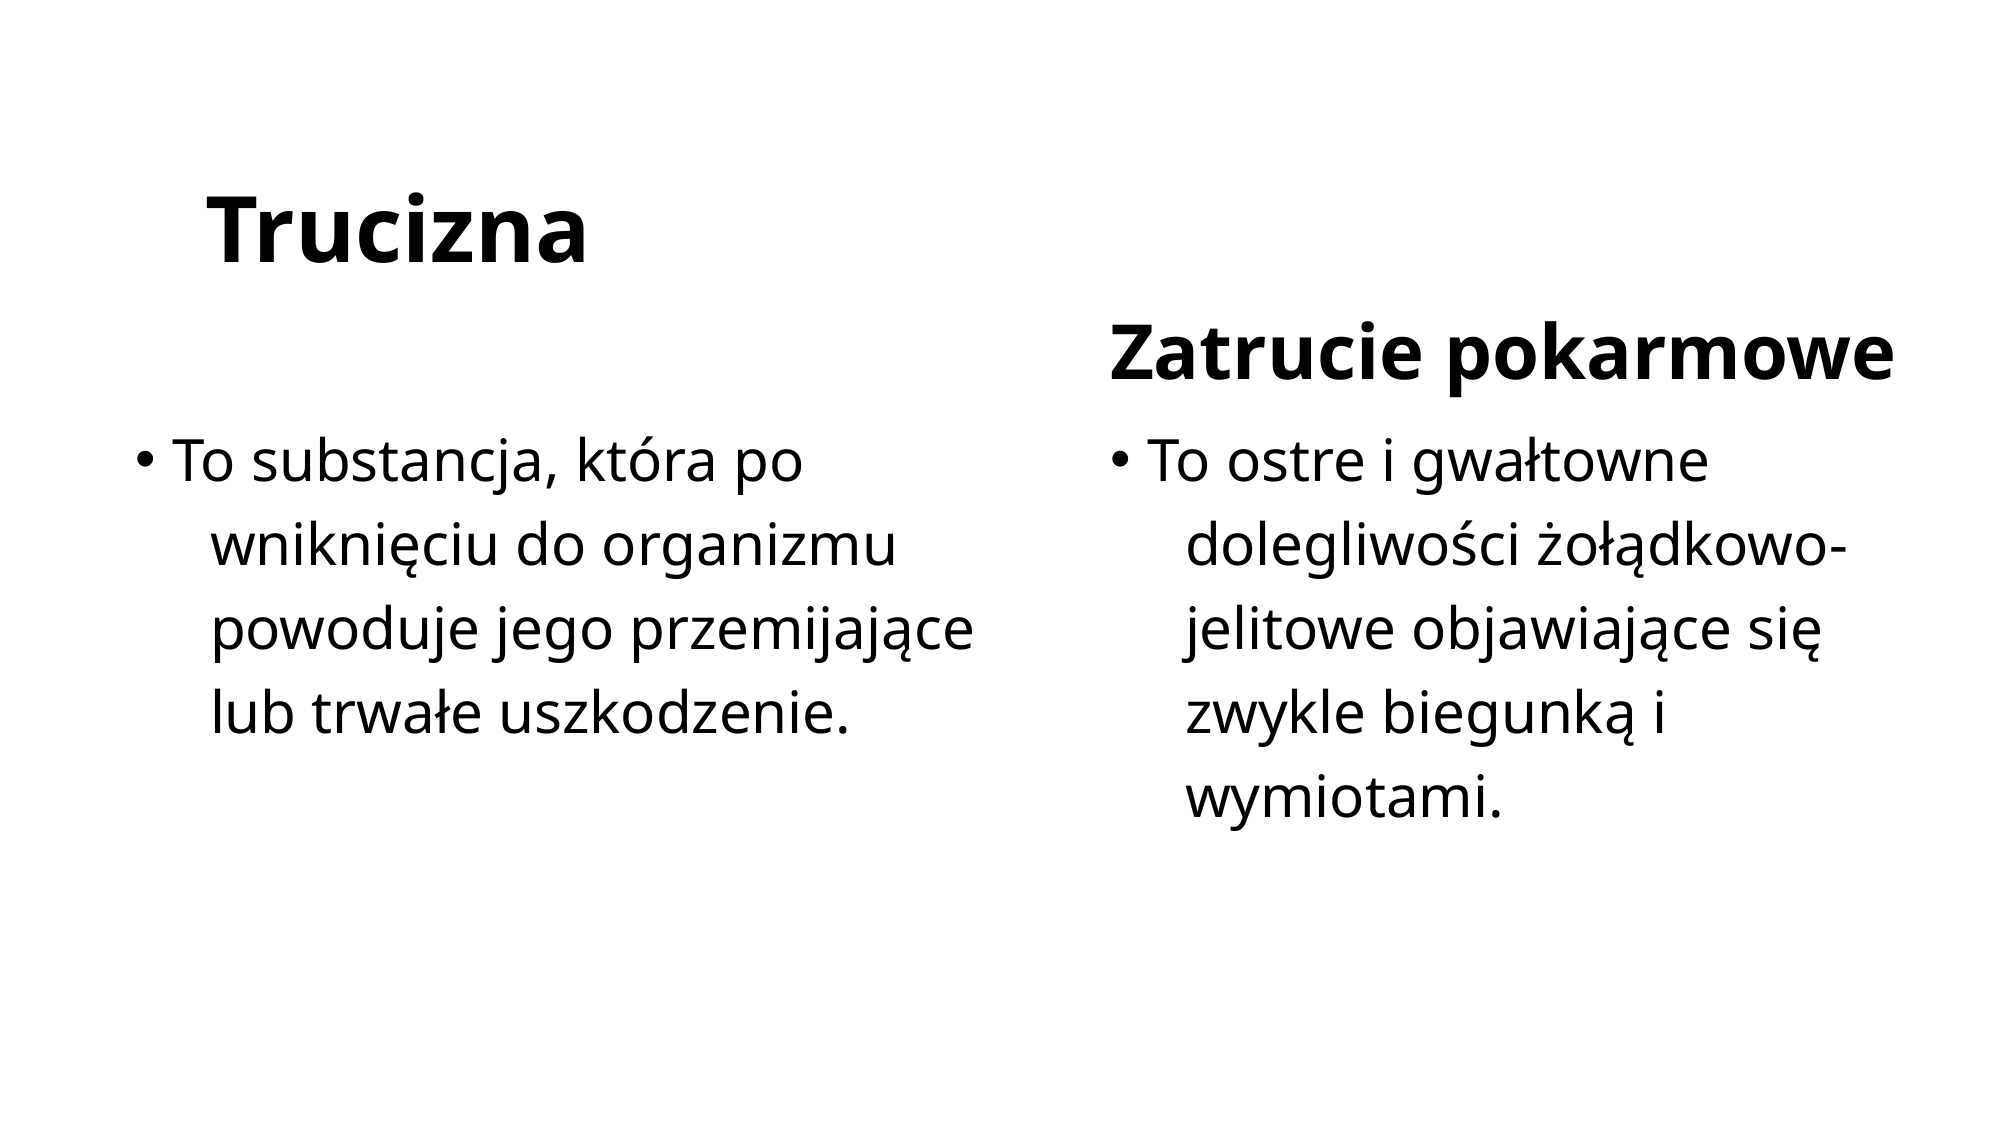

# Trucizna
Zatrucie pokarmowe
To substancja, która po wniknięciu do organizmu powoduje jego przemijające lub trwałe uszkodzenie.
To ostre i gwałtowne dolegliwości żołądkowo-jelitowe objawiające się zwykle biegunką i wymiotami.